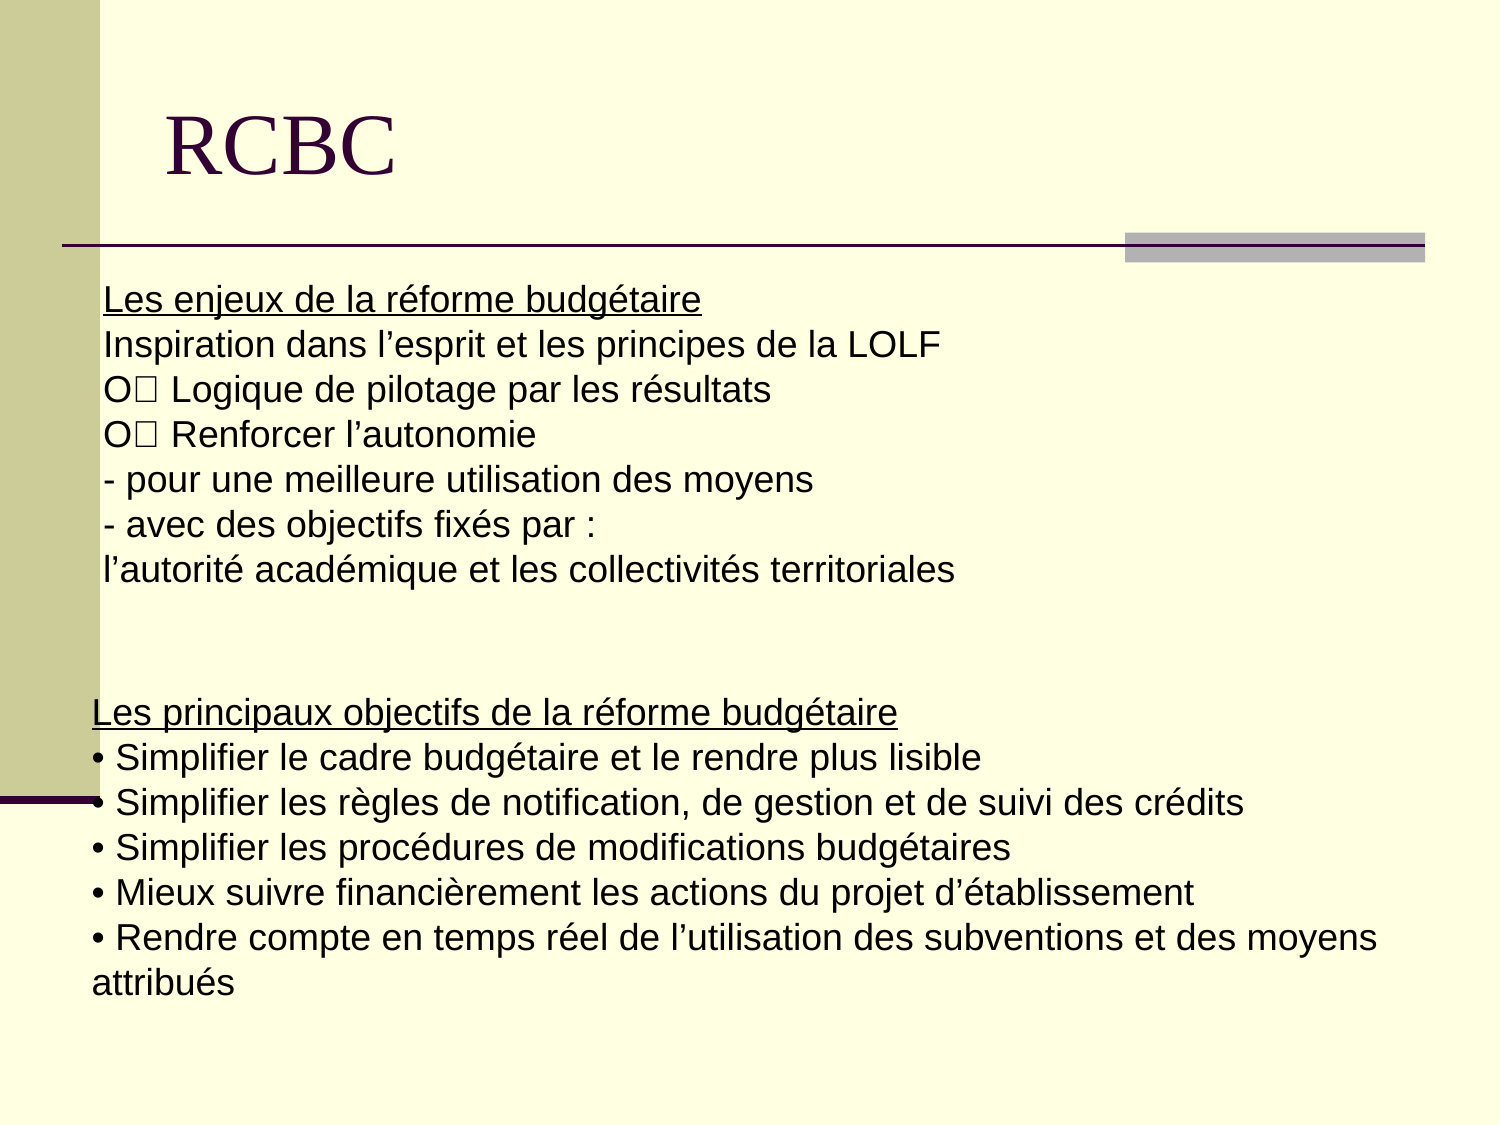

# RCBC
Les enjeux de la réforme budgétaire
Inspiration dans l’esprit et les principes de la LOLF
O Logique de pilotage par les résultats
O Renforcer l’autonomie
- pour une meilleure utilisation des moyens
- avec des objectifs fixés par :
l’autorité académique et les collectivités territoriales
Les principaux objectifs de la réforme budgétaire
• Simplifier le cadre budgétaire et le rendre plus lisible
• Simplifier les règles de notification, de gestion et de suivi des crédits
• Simplifier les procédures de modifications budgétaires
• Mieux suivre financièrement les actions du projet d’établissement
• Rendre compte en temps réel de l’utilisation des subventions et des moyens attribués